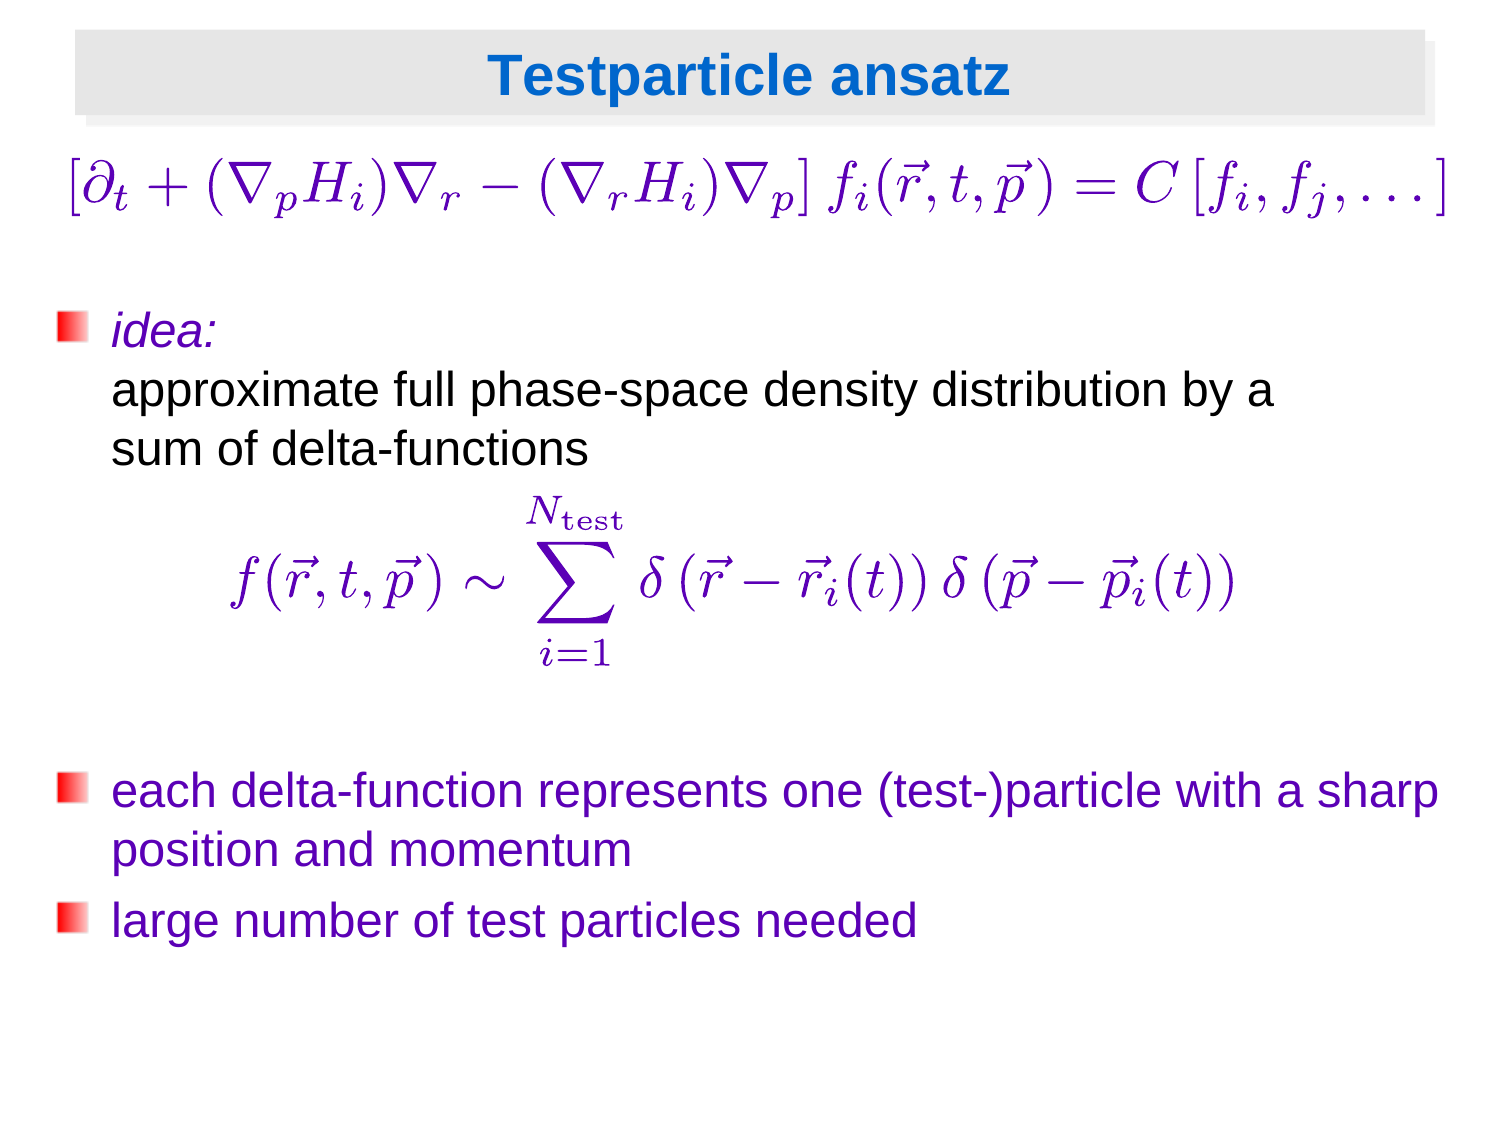

# Testparticle ansatz
idea:
approximate full phase-space density distribution by a
sum of delta-functions
each delta-function represents one (test-)particle with a sharp position and momentum
large number of test particles needed